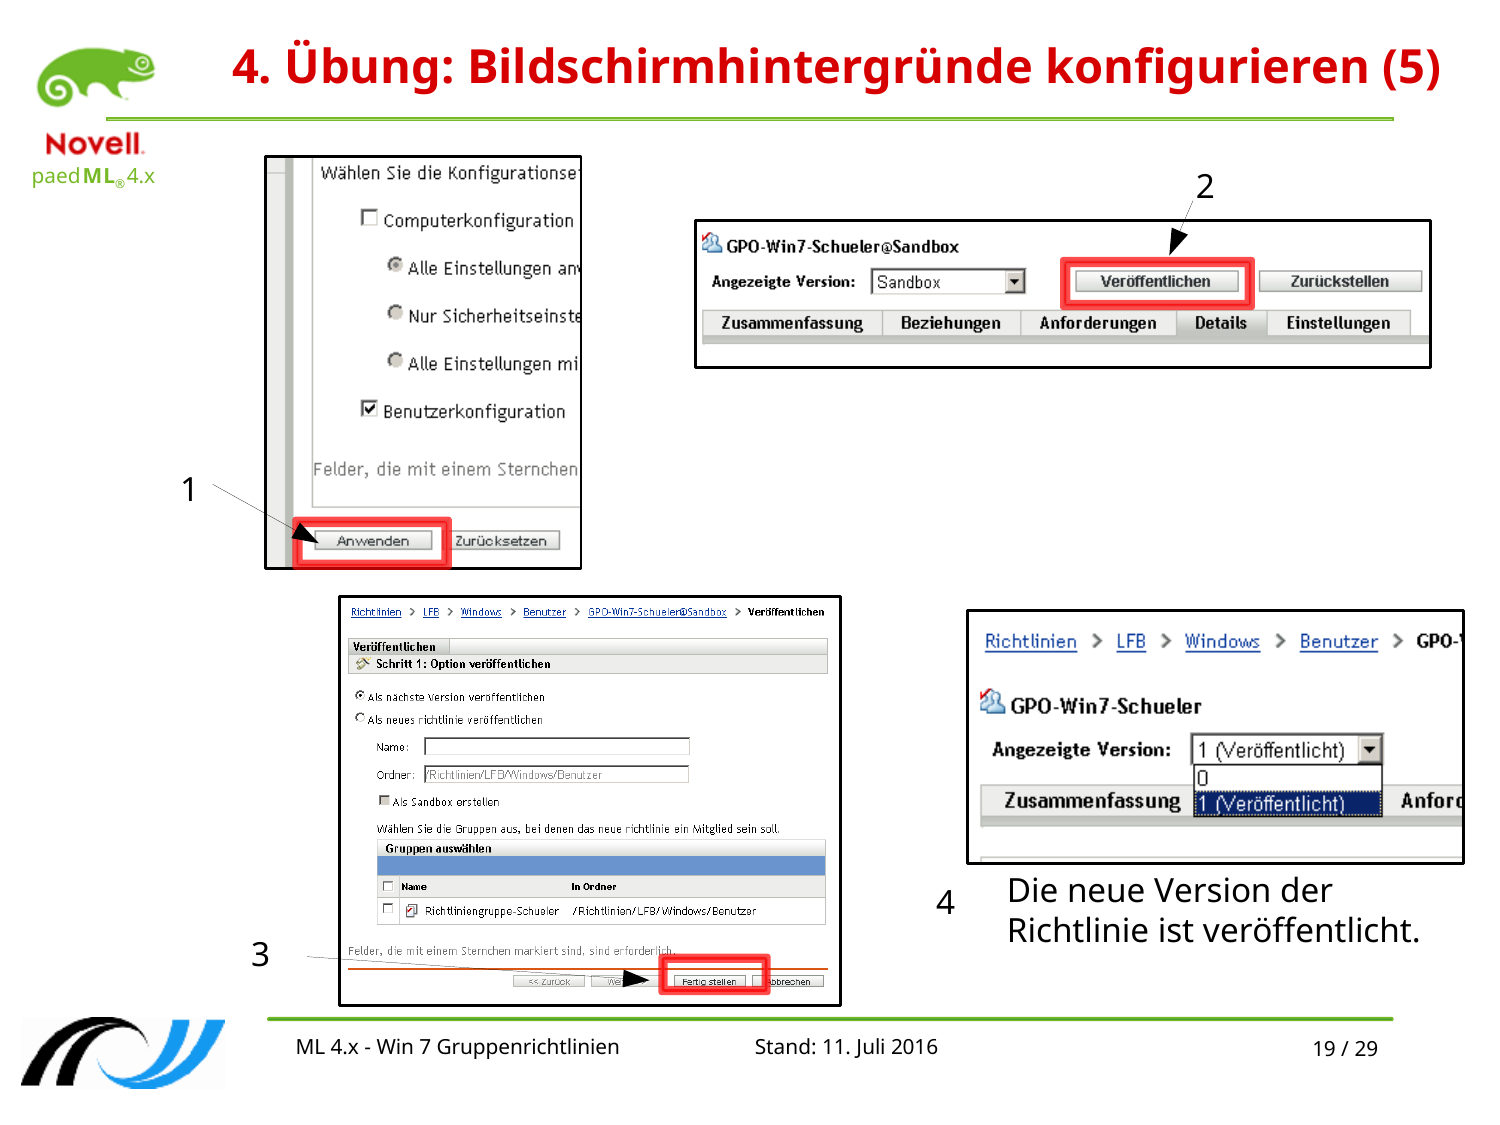

4. Übung: Bildschirmhintergründe konfigurieren (5)
2
1
Die neue Version der Richtlinie ist veröffentlicht.
4
3
ML 4.x - Win 7 Gruppenrichtlinien
11. Juli 2016
19